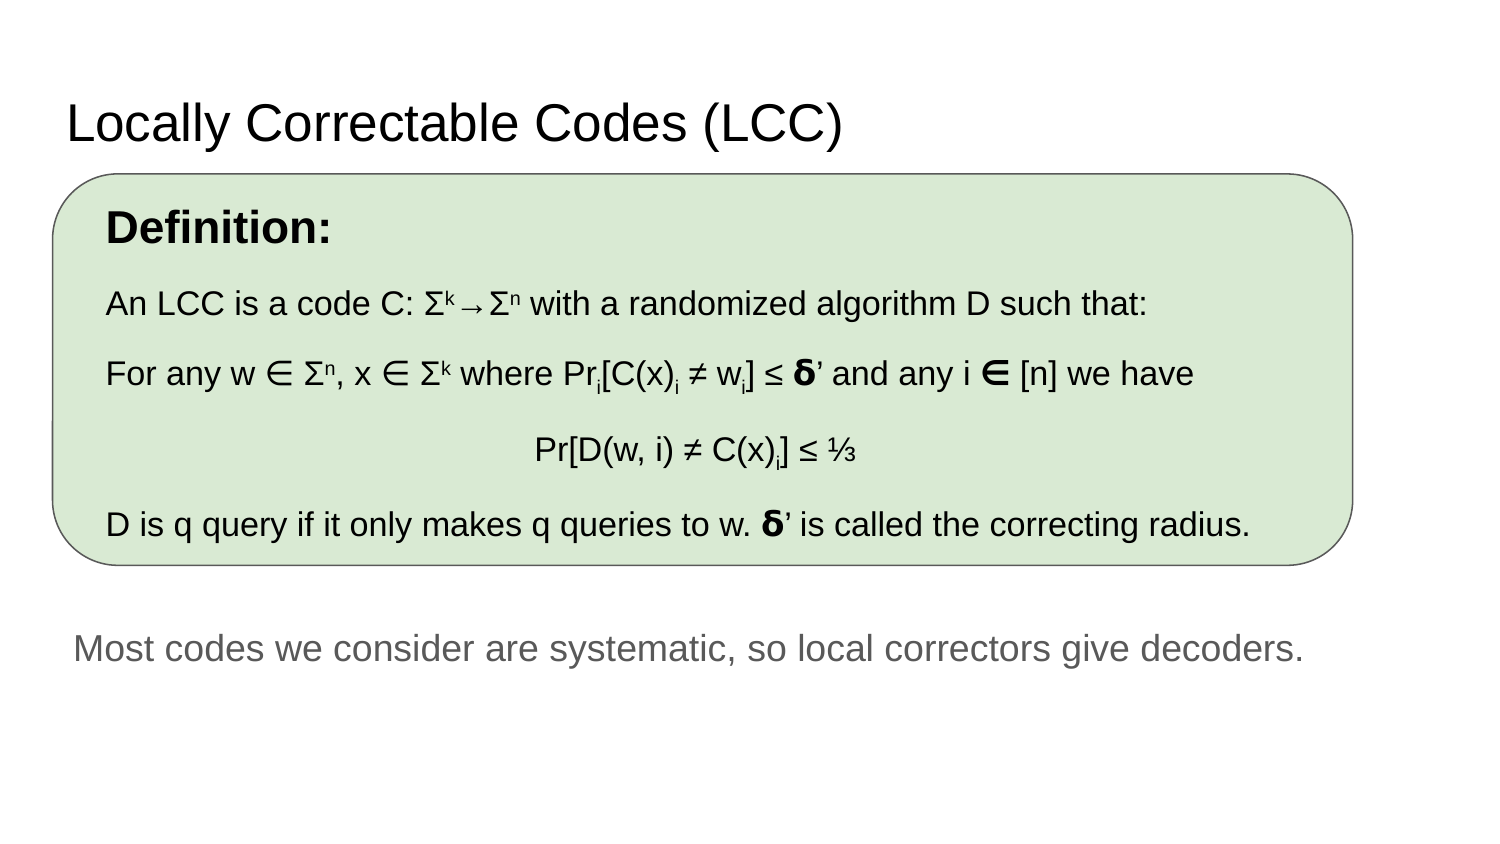

# Locally Correctable Codes (LCC)
Definition:
An LCC is a code C: Σk→Σn with a randomized algorithm D such that:
For any w ∈ Σn, x ∈ Σk where Pri[C(x)i ≠ wi] ≤ 𝝳’ and any i ∈ [n] we have
Pr[D(w, i) ≠ C(x)i] ≤ ⅓
D is q query if it only makes q queries to w. 𝝳’ is called the correcting radius.
Most codes we consider are systematic, so local correctors give decoders.